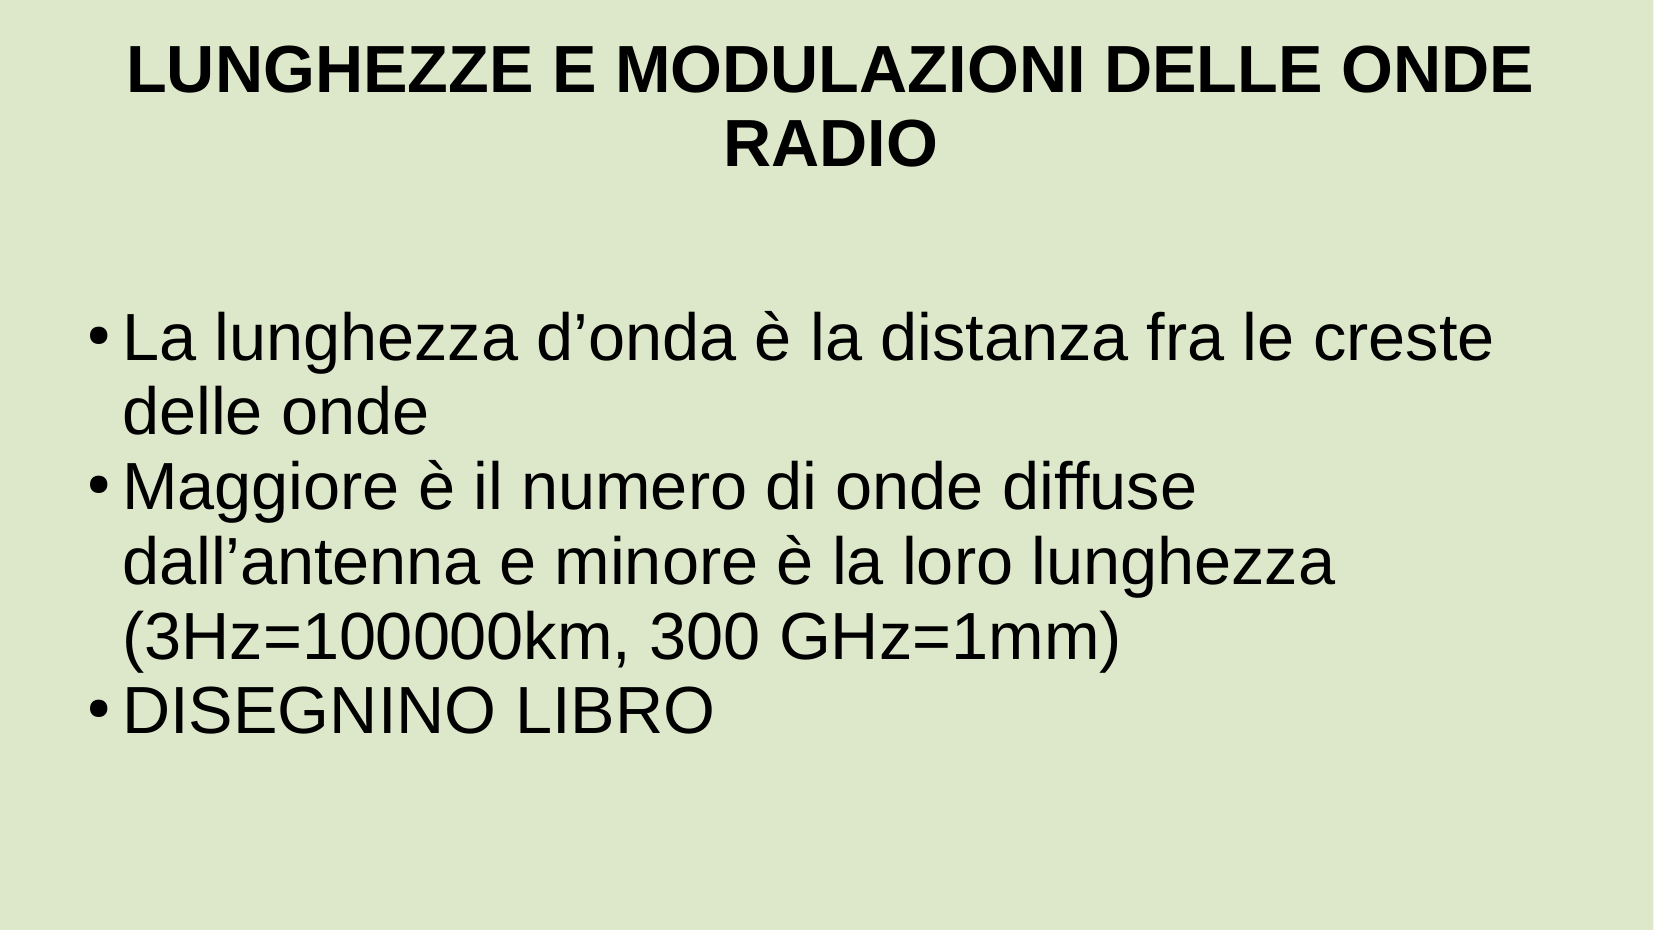

# LUNGHEZZE E MODULAZIONI DELLE ONDE RADIO
La lunghezza d’onda è la distanza fra le creste delle onde
Maggiore è il numero di onde diffuse dall’antenna e minore è la loro lunghezza (3Hz=100000km, 300 GHz=1mm)
DISEGNINO LIBRO